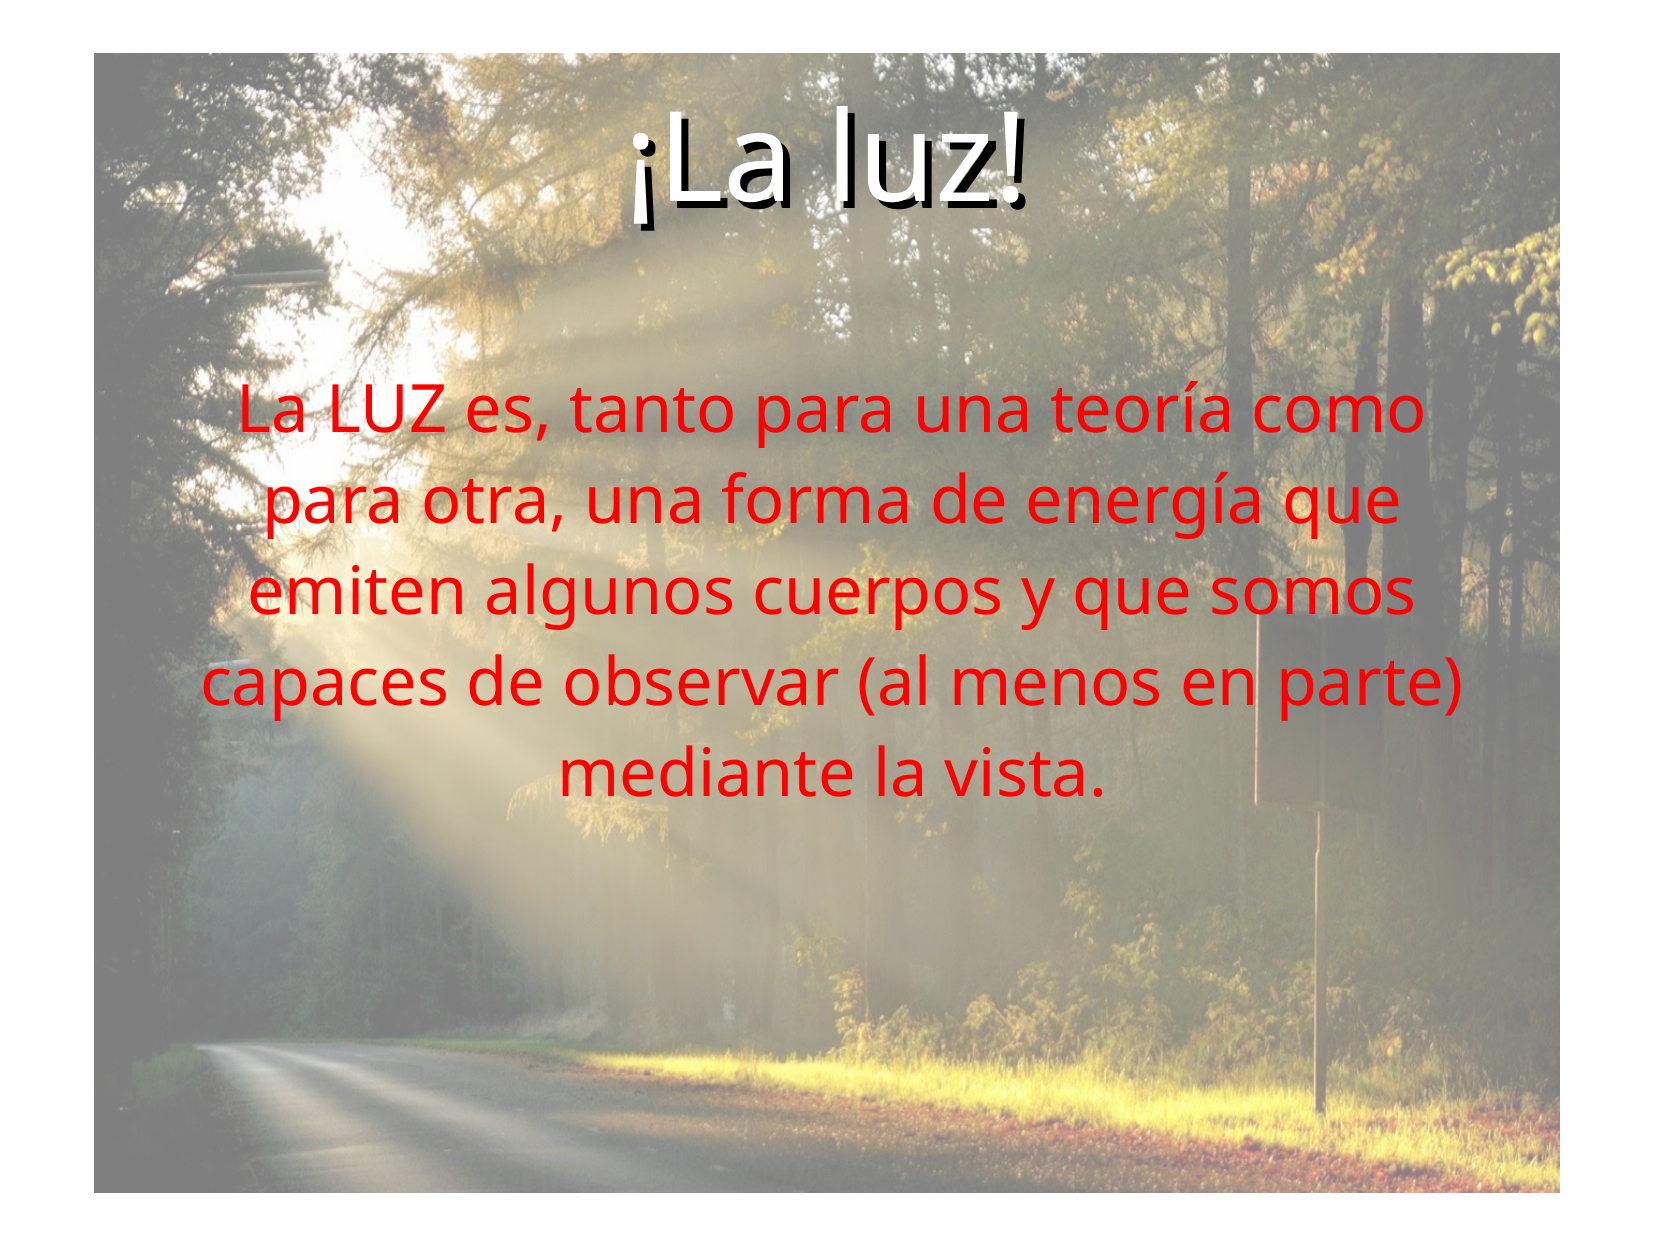

# ¡La luz!
La LUZ es, tanto para una teoría como para otra, una forma de energía que emiten algunos cuerpos y que somos capaces de observar (al menos en parte) mediante la vista.